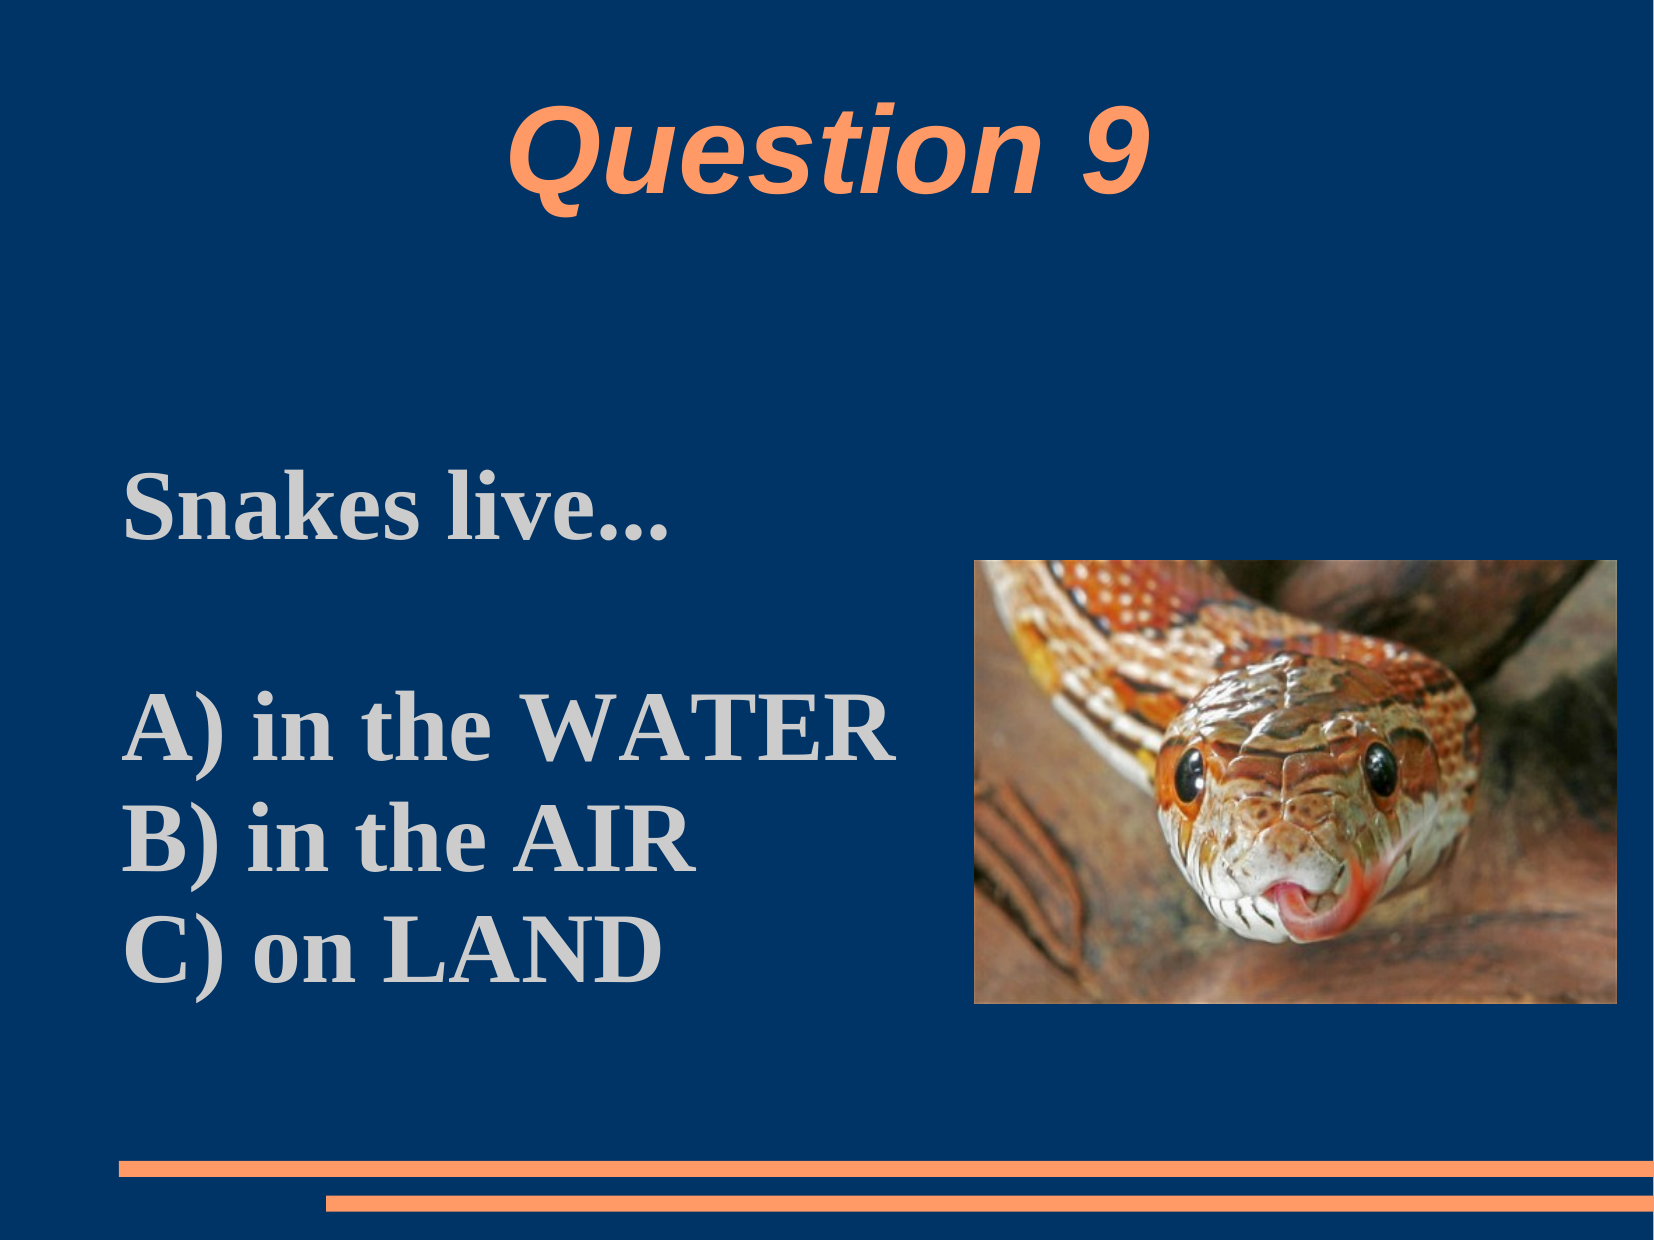

# Question 9
Snakes live...
A) in the WATER
B) in the AIR
C) on LAND